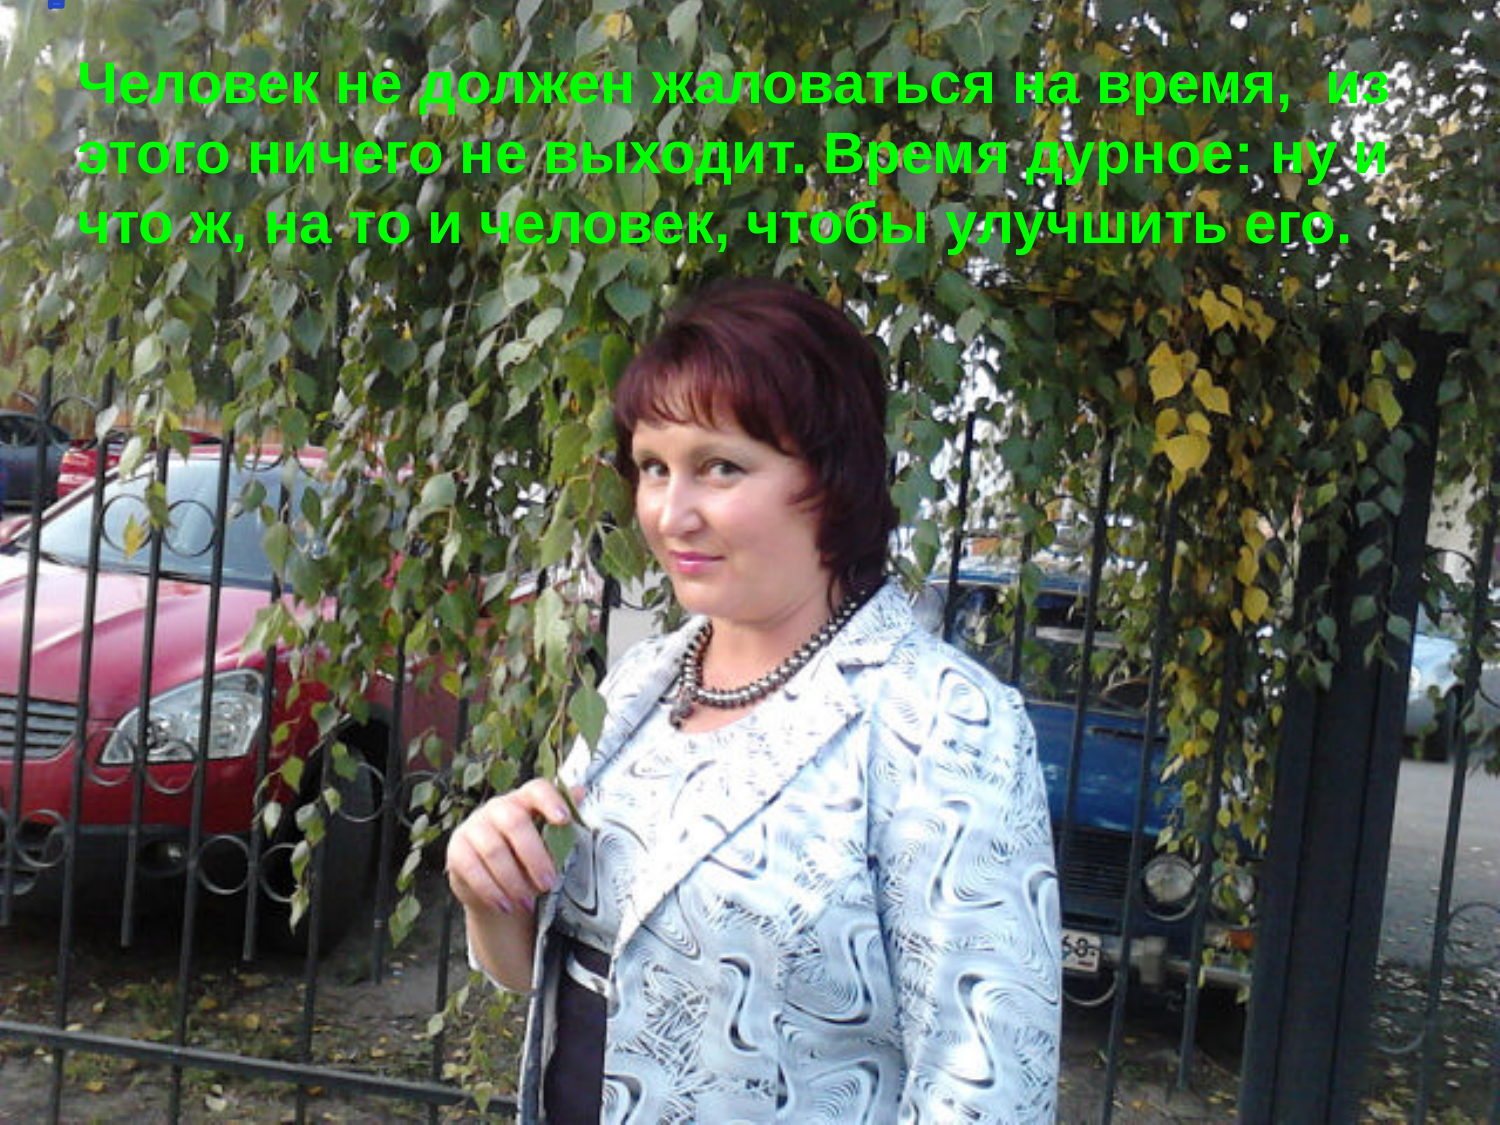

Человек не должен жаловаться на время, из этого ничего не выходит. Время дурное: ну и что ж, на то и человек, чтобы улучшить его.
#